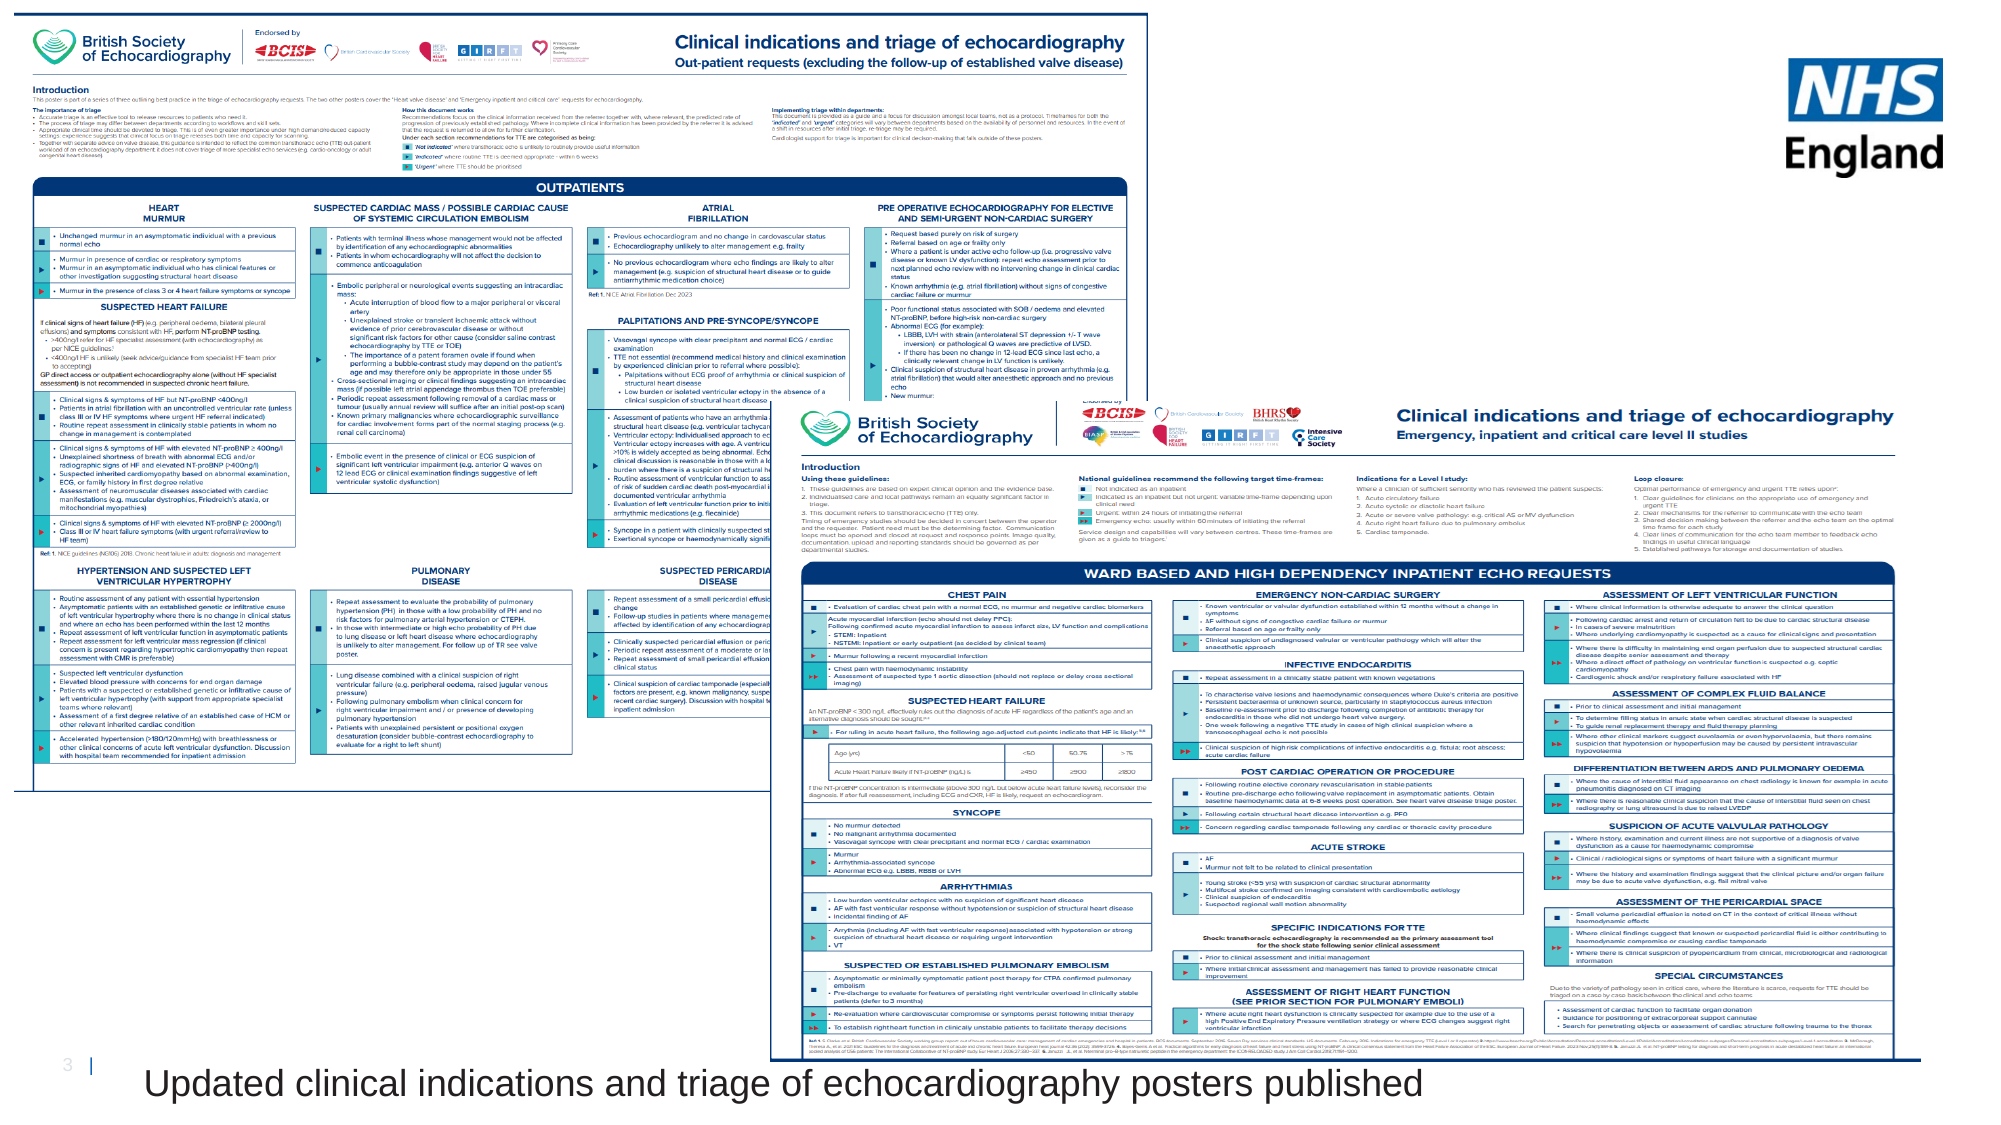

#
Updated clinical indications and triage of echocardiography posters published